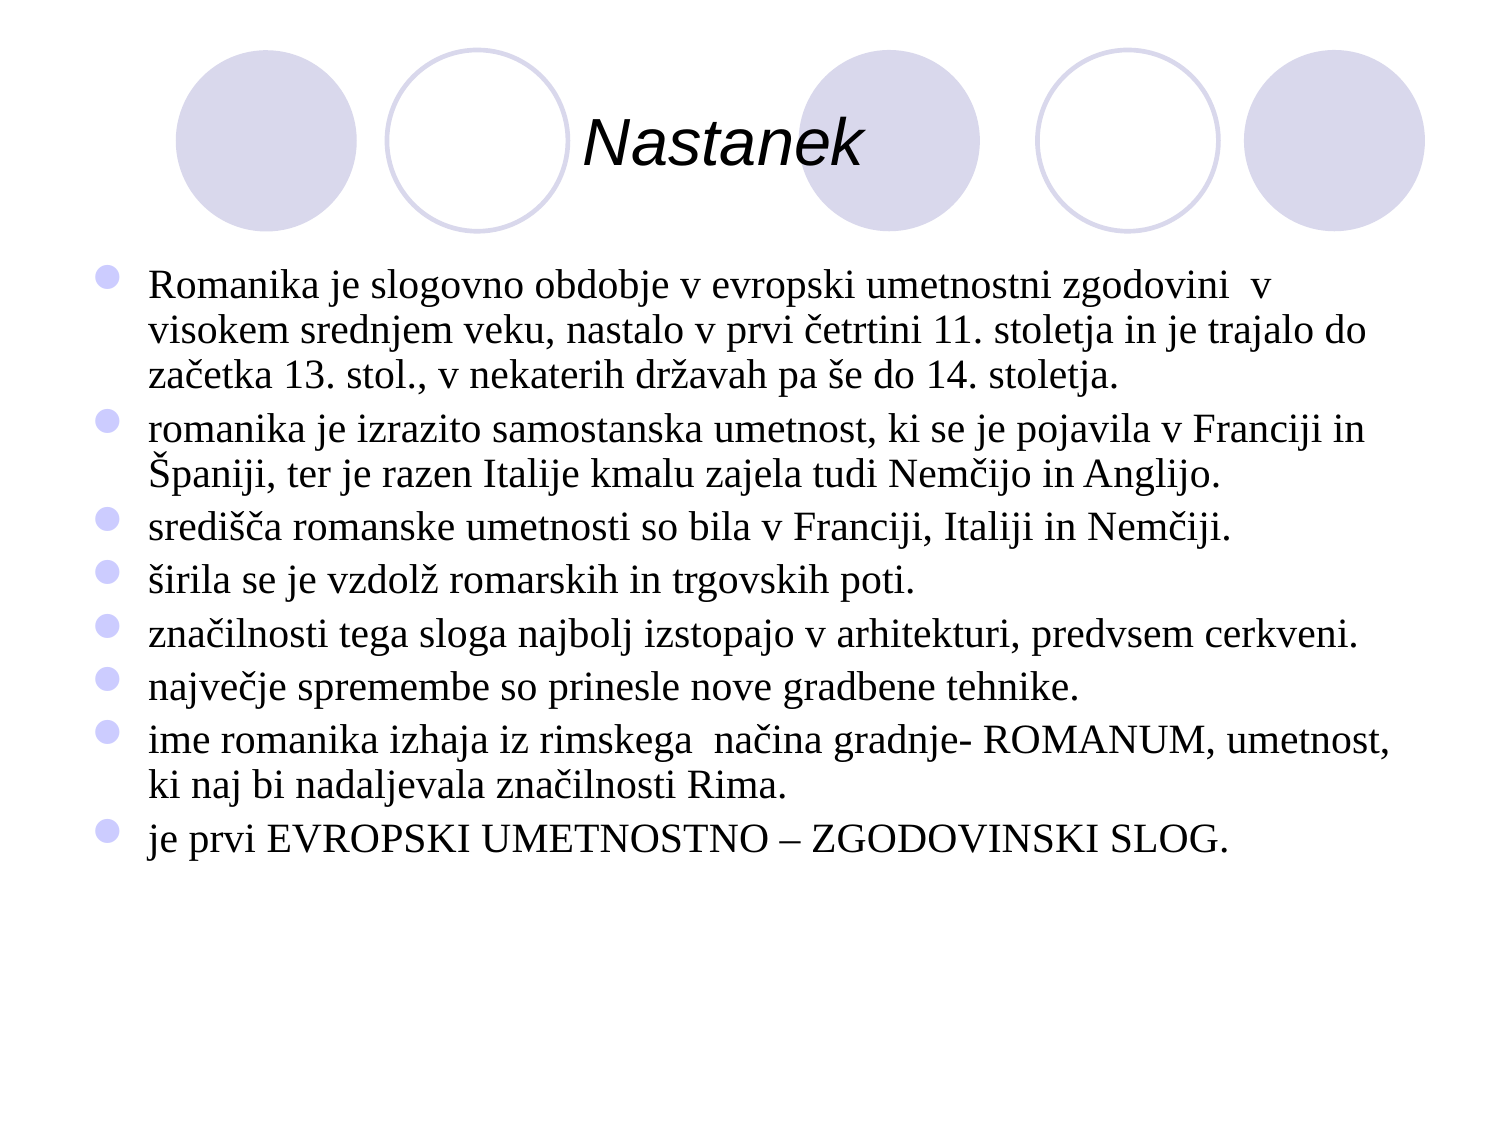

# Nastanek
Romanika je slogovno obdobje v evropski umetnostni zgodovini v visokem srednjem veku, nastalo v prvi četrtini 11. stoletja in je trajalo do začetka 13. stol., v nekaterih državah pa še do 14. stoletja.
romanika je izrazito samostanska umetnost, ki se je pojavila v Franciji in Španiji, ter je razen Italije kmalu zajela tudi Nemčijo in Anglijo.
središča romanske umetnosti so bila v Franciji, Italiji in Nemčiji.
širila se je vzdolž romarskih in trgovskih poti.
značilnosti tega sloga najbolj izstopajo v arhitekturi, predvsem cerkveni.
največje spremembe so prinesle nove gradbene tehnike.
ime romanika izhaja iz rimskega načina gradnje- ROMANUM, umetnost, ki naj bi nadaljevala značilnosti Rima.
je prvi EVROPSKI UMETNOSTNO – ZGODOVINSKI SLOG.